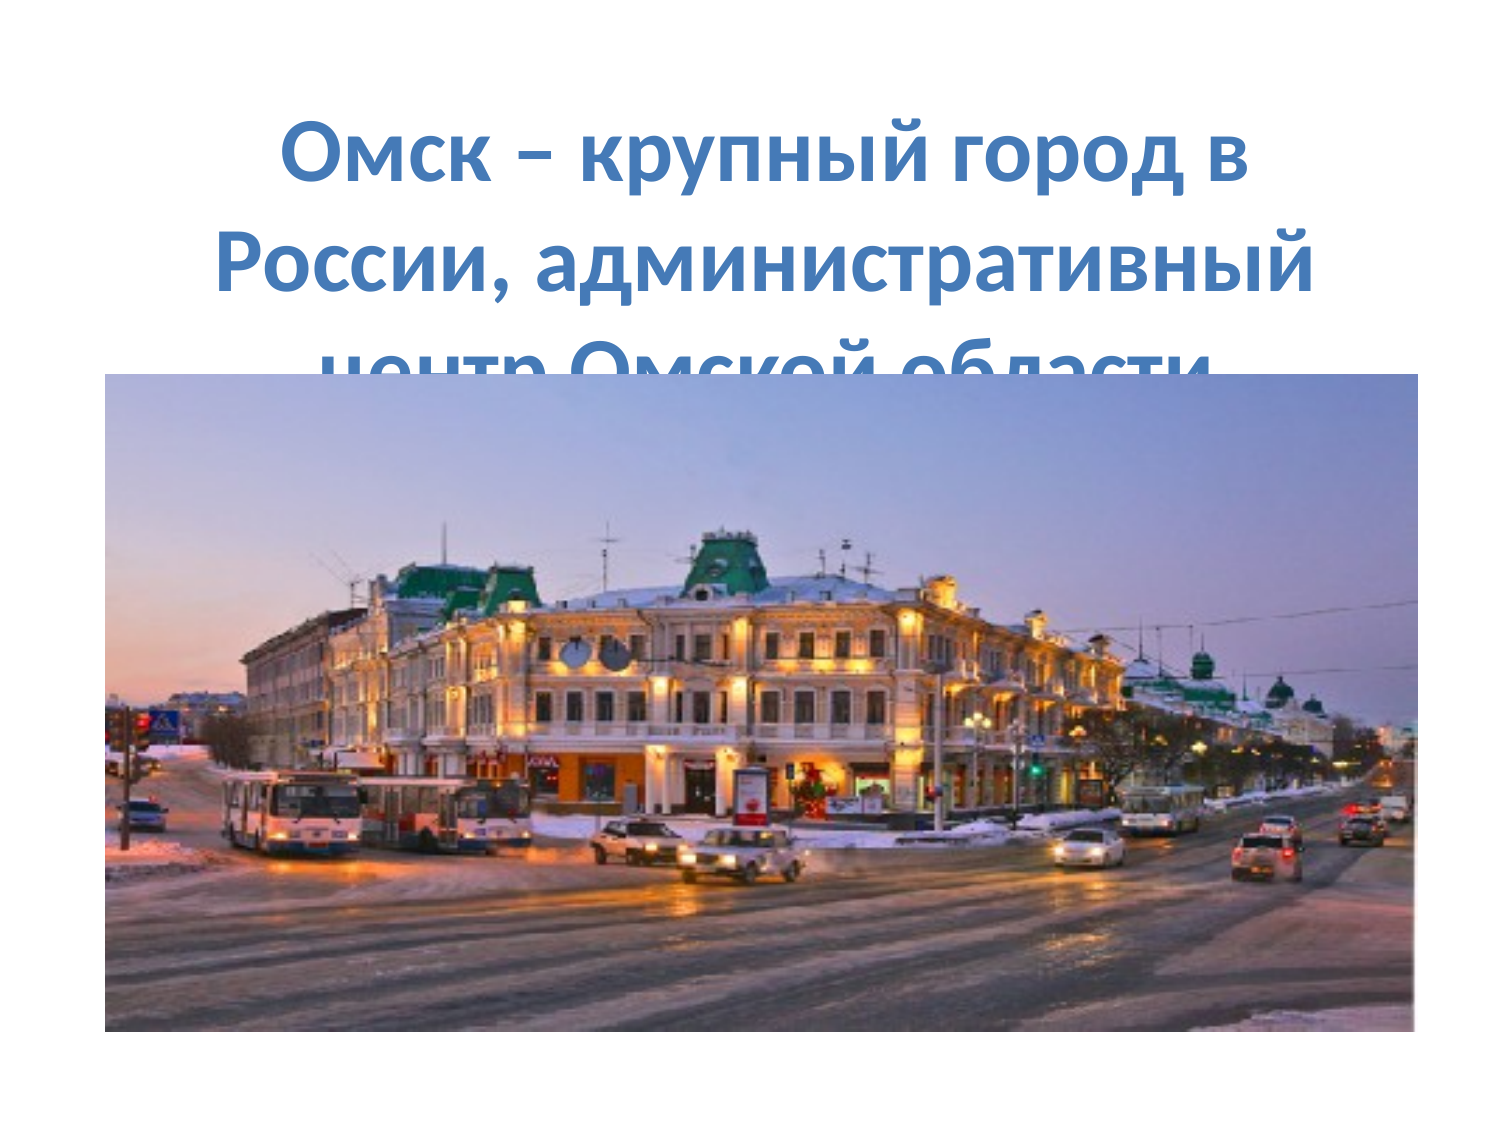

# Омск – крупный город в России, административный центр Омской области